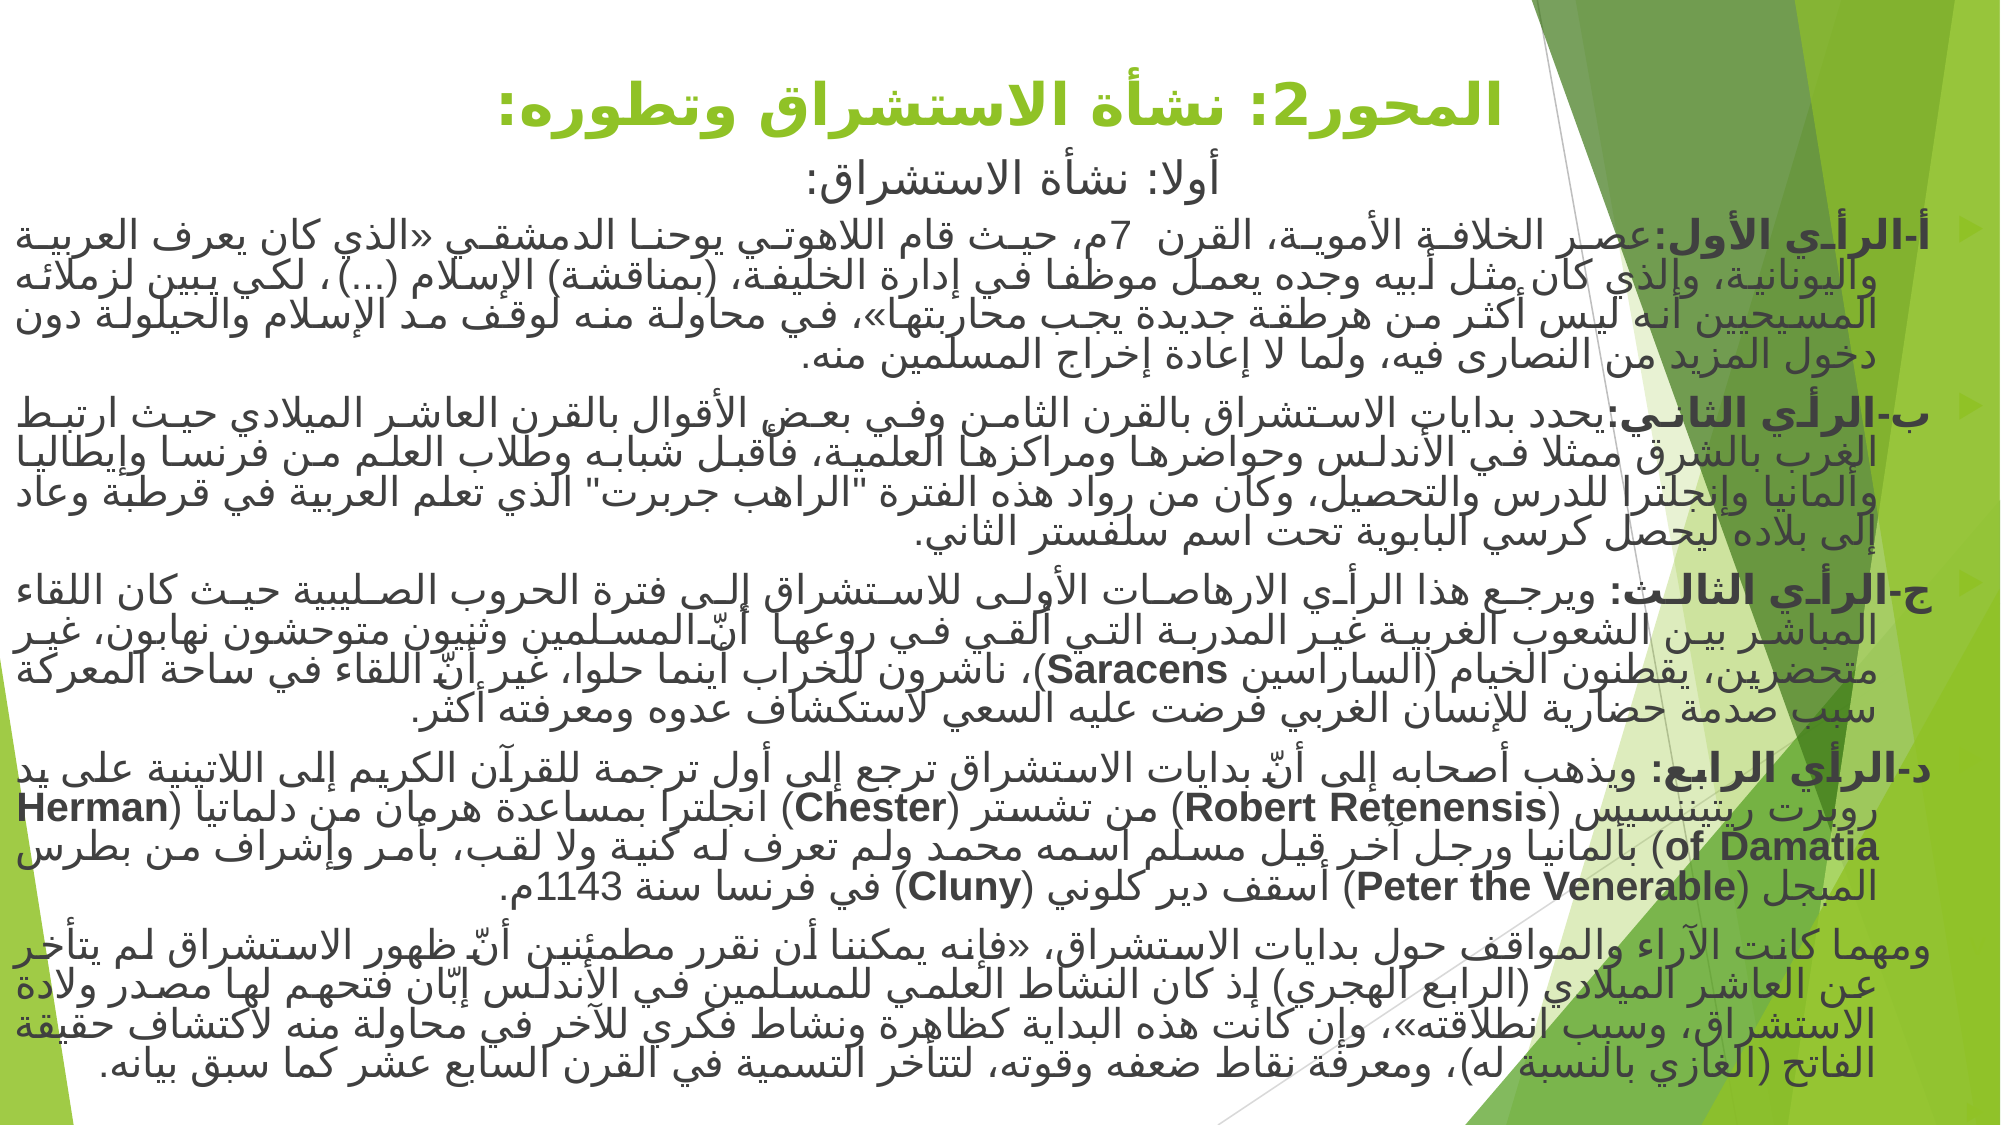

# المحور2: نشأة الاستشراق وتطوره:
أولا: نشأة الاستشراق:
أ-الرأي الأول:عصر الخلافة الأموية، القرن 7م، حيث قام اللاهوتي يوحنا الدمشقي «الذي كان يعرف العربية واليونانية، والذي كان مثل أبيه وجده يعمل موظفا في إدارة الخليفة، (بمناقشة) الإسلام (...)، لكي يبين لزملائه المسيحيين أنه ليس أكثر من هرطقة جديدة يجب محاربتها»، في محاولة منه لوقف مد الإسلام والحيلولة دون دخول المزيد من النصارى فيه، ولما لا إعادة إخراج المسلمين منه.
ب-الرأي الثاني:يحدد بدايات الاستشراق بالقرن الثامن وفي بعض الأقوال بالقرن العاشر الميلادي حيث ارتبط الغرب بالشرق ممثلا في الأندلس وحواضرها ومراكزها العلمية، فأقبل شبابه وطلاب العلم من فرنسا وإيطاليا وألمانيا وإنجلترا للدرس والتحصيل، وكان من رواد هذه الفترة "الراهب جربرت" الذي تعلم العربية في قرطبة وعاد إلى بلاده ليحصل كرسي البابوية تحت اسم سلفستر الثاني.
ج-الرأي الثالث: ويرجع هذا الرأي الارهاصات الأولى للاستشراق إلى فترة الحروب الصليبية حيث كان اللقاء المباشر بين الشعوب الغربية غير المدربة التي ألقي في روعها أنّ المسلمين وثنيون متوحشون نهابون، غير متحضرين، يقطنون الخيام (الساراسين Saracens)، ناشرون للخراب أينما حلوا، غير أنّ اللقاء في ساحة المعركة سبب صدمة حضارية للإنسان الغربي فرضت عليه السعي لاستكشاف عدوه ومعرفته أكثر.
د-الرأي الرابع: ويذهب أصحابه إلى أنّ بدايات الاستشراق ترجع إلى أول ترجمة للقرآن الكريم إلى اللاتينية على يد روبرت ريتيننسيس (Robert Retenensis) من تشستر (Chester) انجلترا بمساعدة هرمان من دلماتيا (Herman of Damatia) بألمانيا ورجل آخر قيل مسلم اسمه محمد ولم تعرف له كنية ولا لقب، بأمر وإشراف من بطرس المبجل (Peter the Venerable) أسقف دير كلوني (Cluny) في فرنسا سنة 1143م.
ومهما كانت الآراء والمواقف حول بدايات الاستشراق، «فإنه يمكننا أن نقرر مطمئنين أنّ ظهور الاستشراق لم يتأخر عن العاشر الميلادي (الرابع الهجري) إذ كان النشاط العلمي للمسلمين في الأندلس إبّان فتحهم لها مصدر ولادة الاستشراق، وسبب انطلاقته»، وإن كانت هذه البداية كظاهرة ونشاط فكري للآخر في محاولة منه لاكتشاف حقيقة الفاتح (الغازي بالنسبة له)، ومعرفة نقاط ضعفه وقوته، لتتأخر التسمية في القرن السابع عشر كما سبق بيانه.